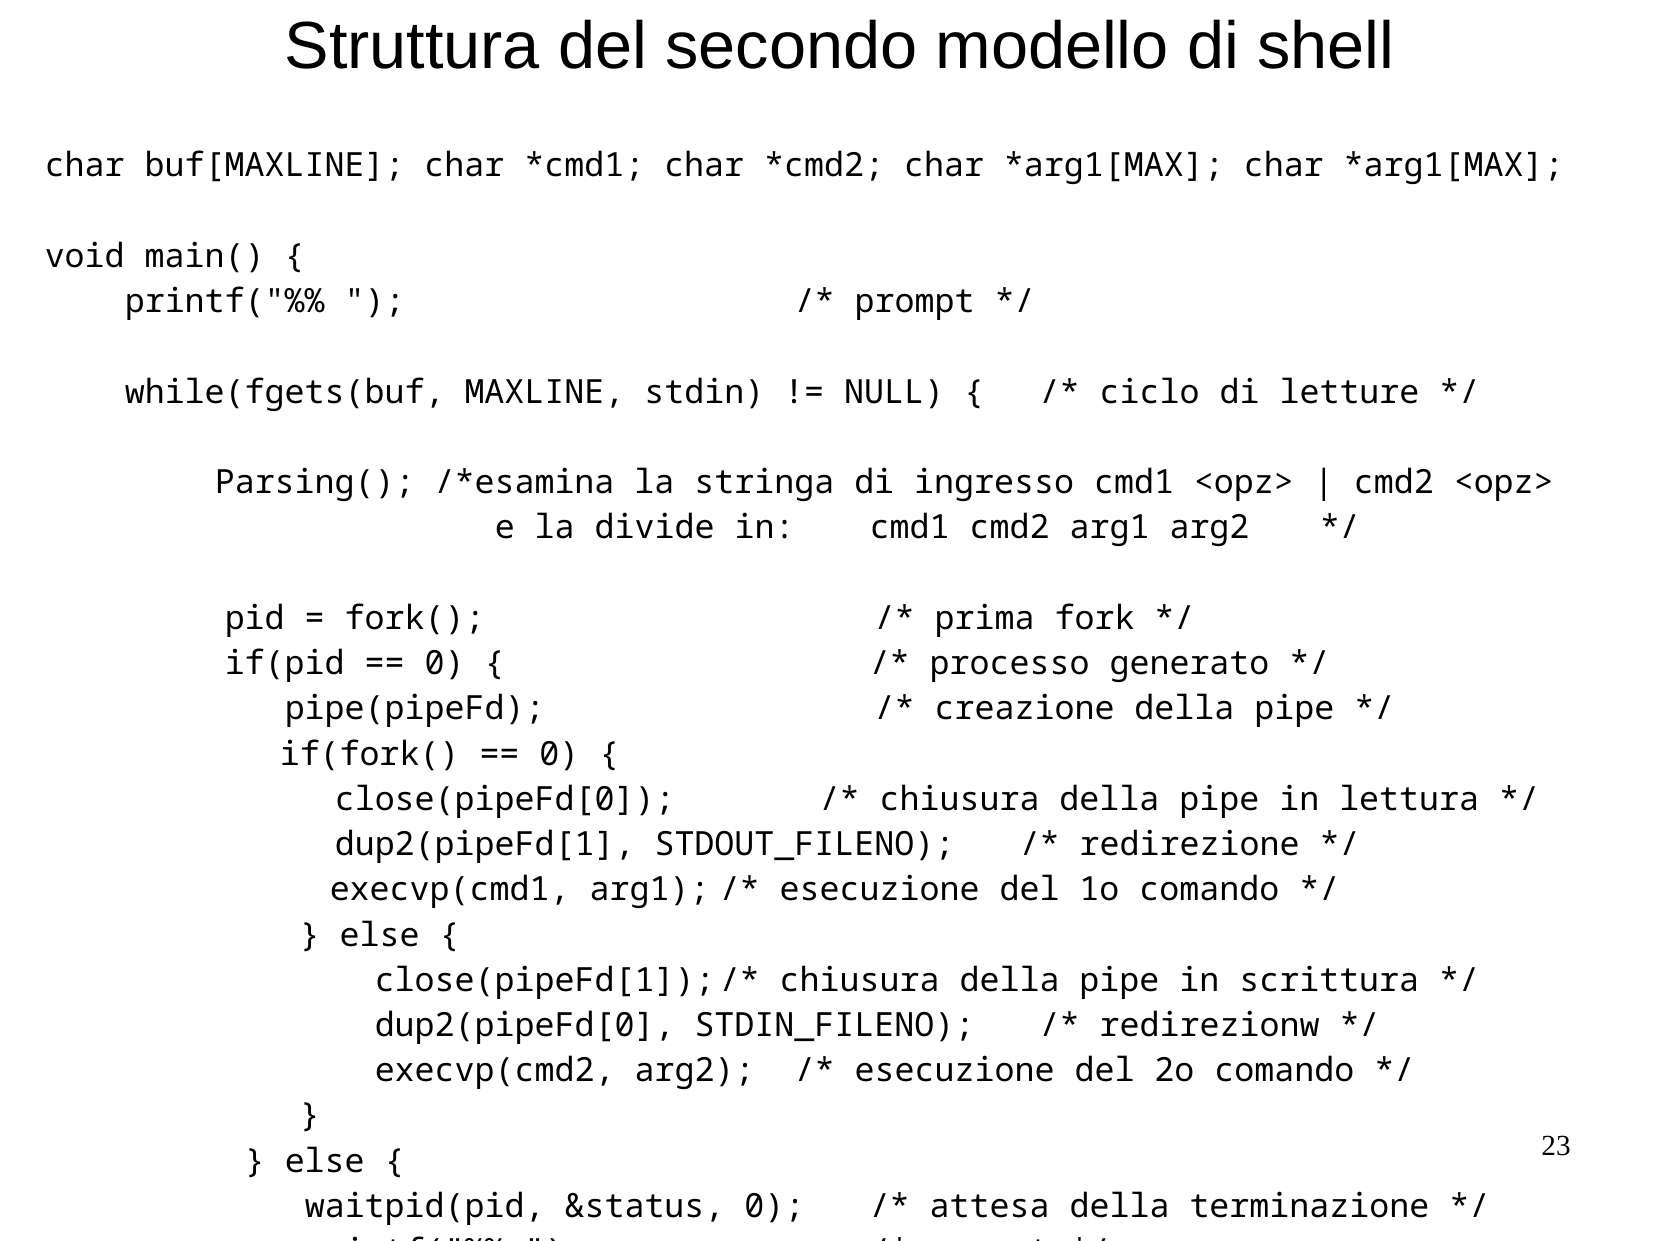

Struttura del secondo modello di shell
char buf[MAXLINE]; char *cmd1; char *cmd2; char *arg1[MAX]; char *arg1[MAX];
void main() {
 printf("%% ");				 		/* prompt */
 while(fgets(buf, MAXLINE, stdin) != NULL) {	 /* ciclo di letture */
		 Parsing(); /*esamina la stringa di ingresso cmd1 <opz> | cmd2 <opz>
						e la divide in:	cmd1 cmd2 arg1 arg2	*/
 pid = fork();					 /* prima fork */
 if(pid == 0) {	 				/* processo generato */
 pipe(pipeFd);				 /* creazione della pipe */
	 if(fork() == 0) {
		 close(pipeFd[0]);	 /* chiusura della pipe in lettura */
		 dup2(pipeFd[1], STDOUT_FILENO);	/* redirezione */
 			 execvp(cmd1, arg1);	/* esecuzione del 1o comando */
	 } else {
		 close(pipeFd[1]);	/* chiusura della pipe in scrittura */
		 dup2(pipeFd[0], STDIN_FILENO);	 /* redirezionw */
		 execvp(cmd2, arg2);	/* esecuzione del 2o comando */
	 }
 } else {
 waitpid(pid, &status, 0);	/* attesa della terminazione */
 printf("%% ");				/* prompt */
 }
 }
}
23